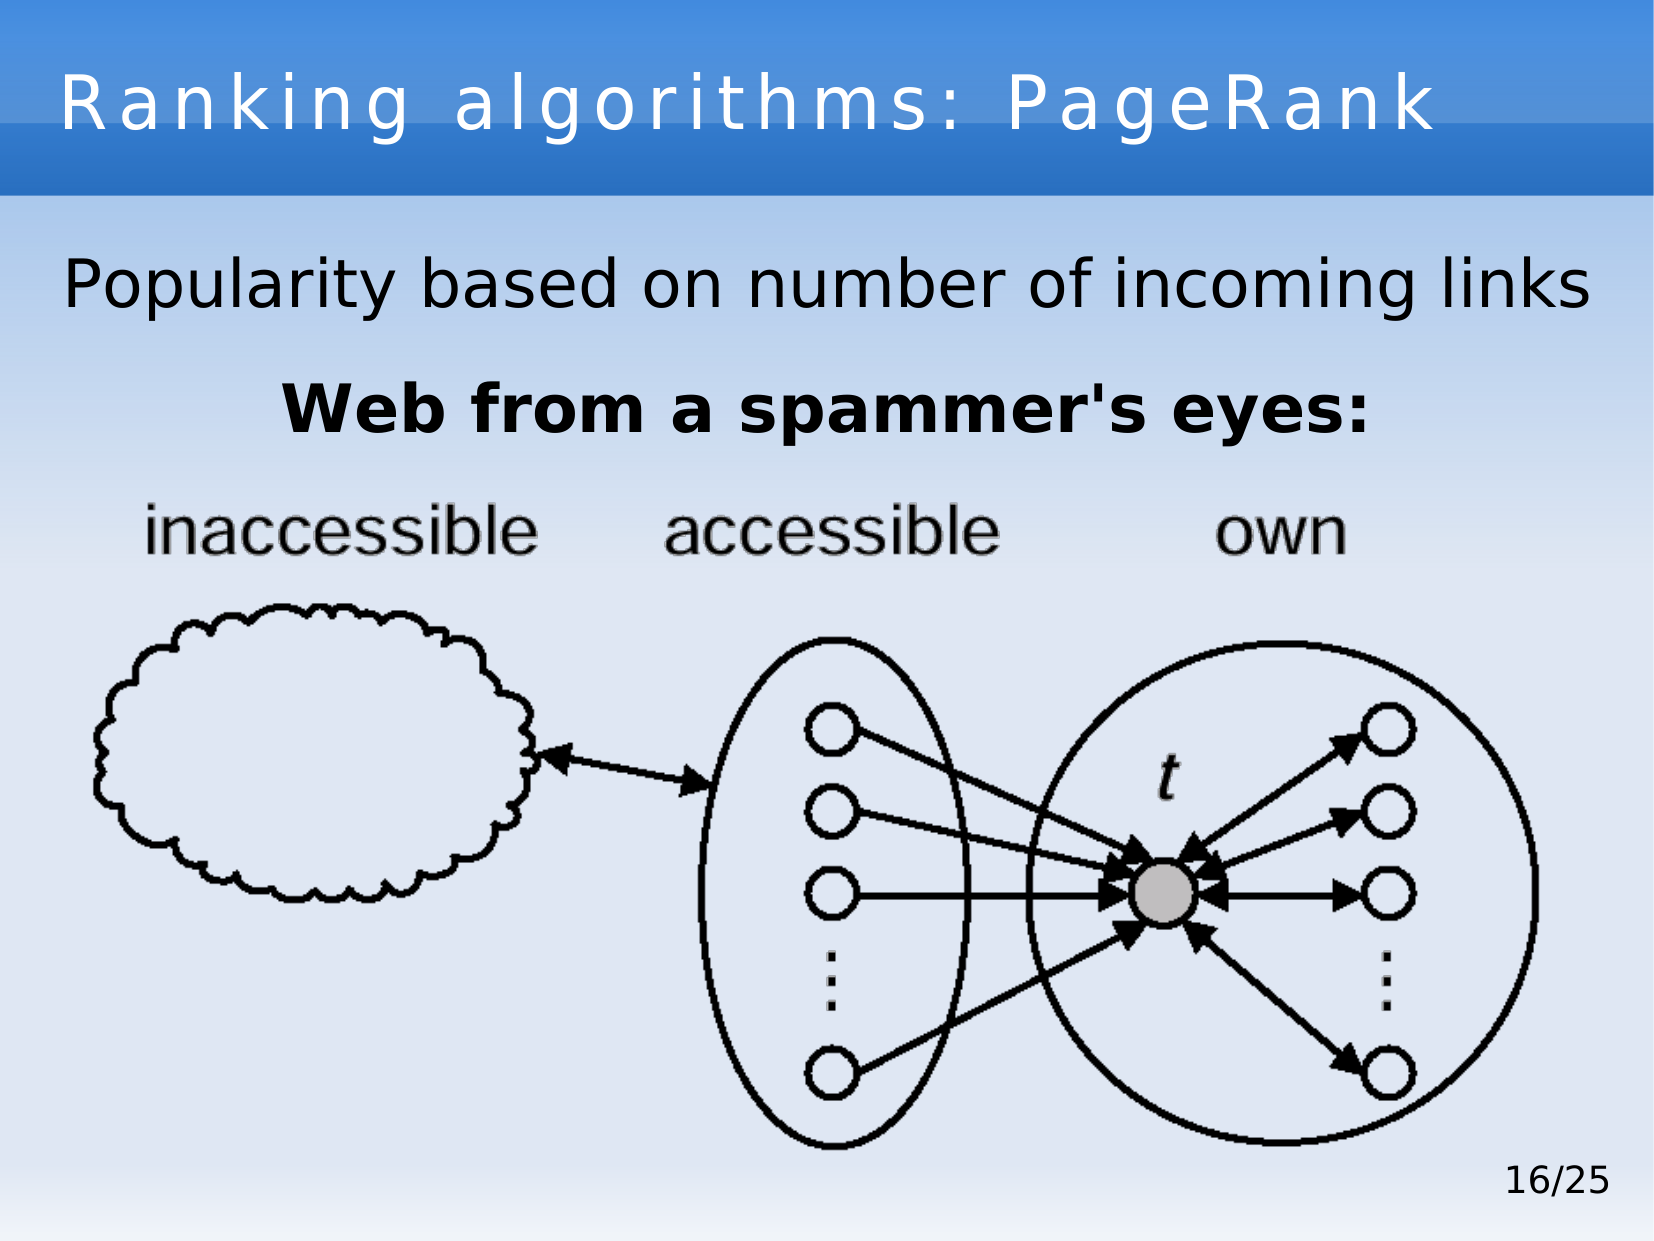

# Ranking algorithms: PageRank
Popularity based on number of incoming links
Web from a spammer's eyes:
16/25